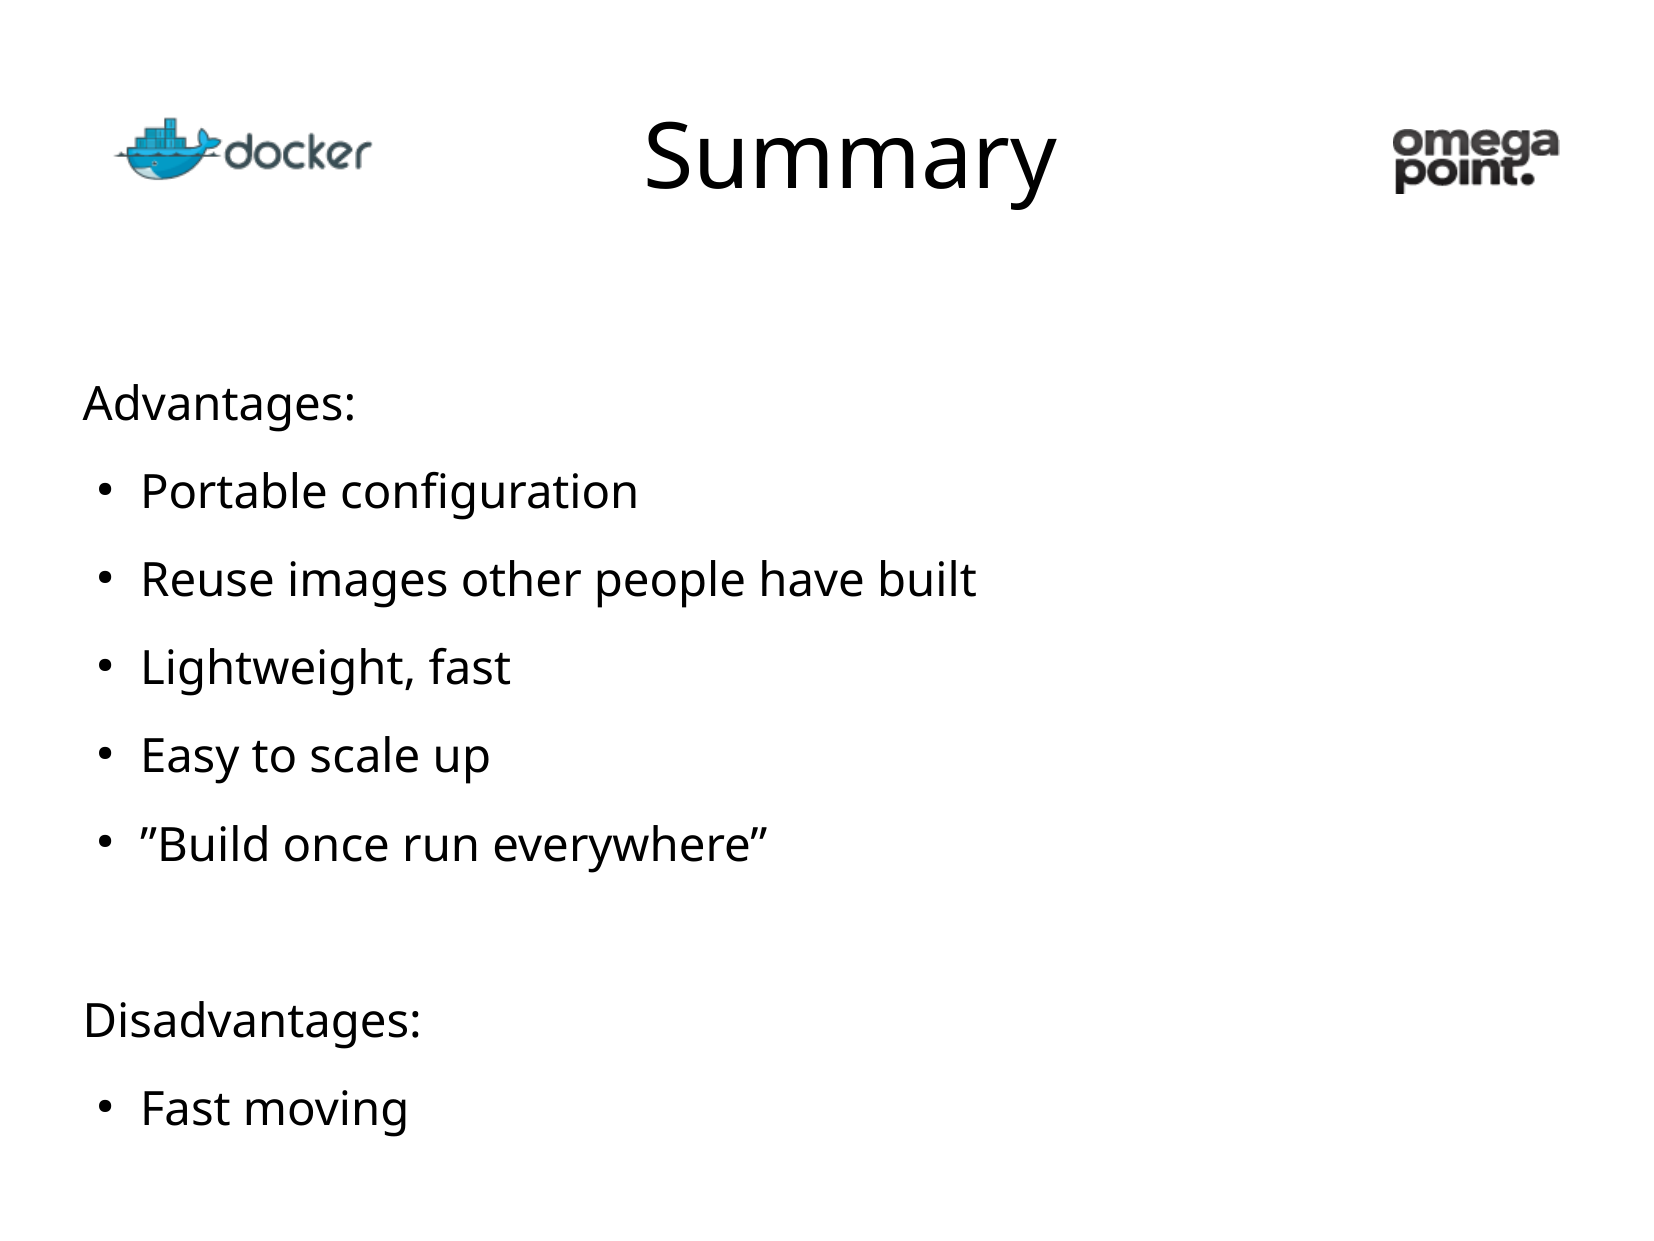

# Summary
Advantages:
Portable configuration
Reuse images other people have built
Lightweight, fast
Easy to scale up
”Build once run everywhere”
Disadvantages:
Fast moving